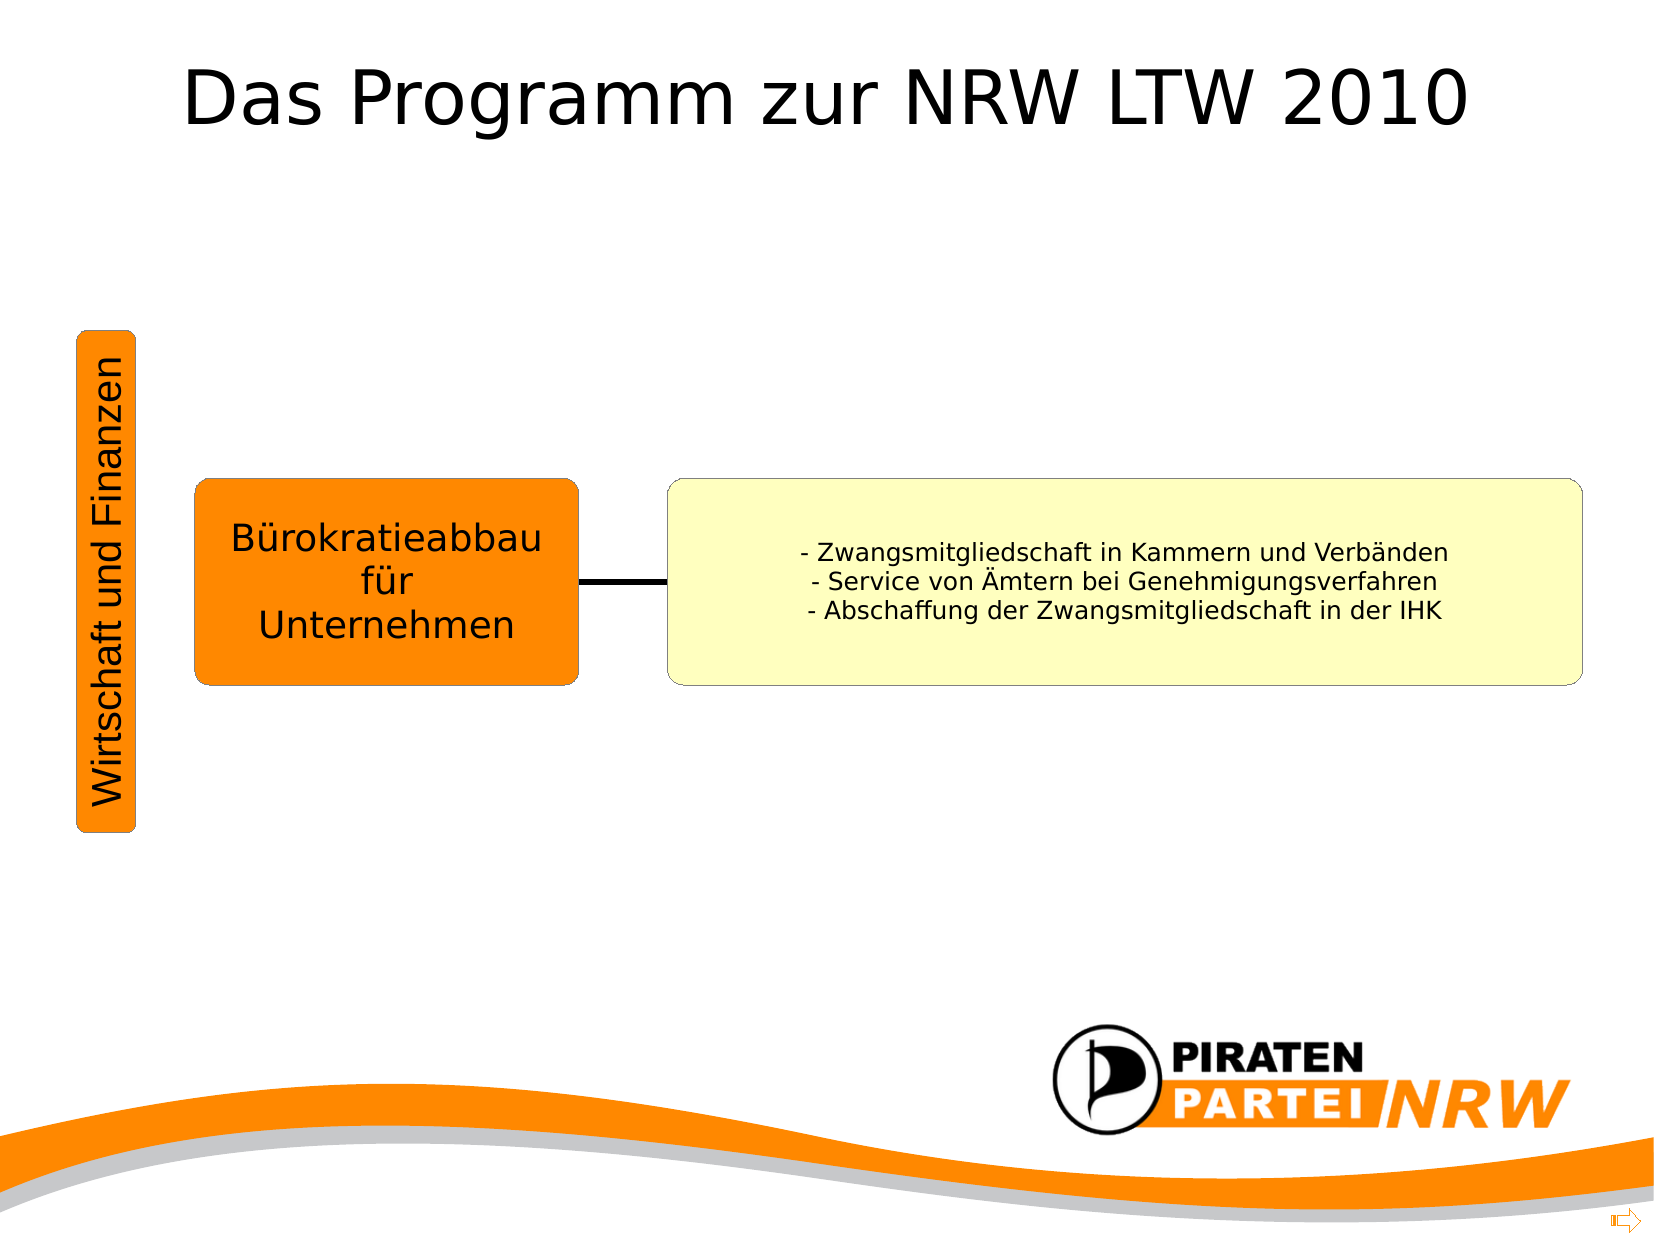

# Das Programm zur NRW LTW 2010
Bürokratieabbau
für
Unternehmen
- Zwangsmitgliedschaft in Kammern und Verbänden
- Service von Ämtern bei Genehmigungsverfahren
- Abschaffung der Zwangsmitgliedschaft in der IHK
Wirtschaft und Finanzen